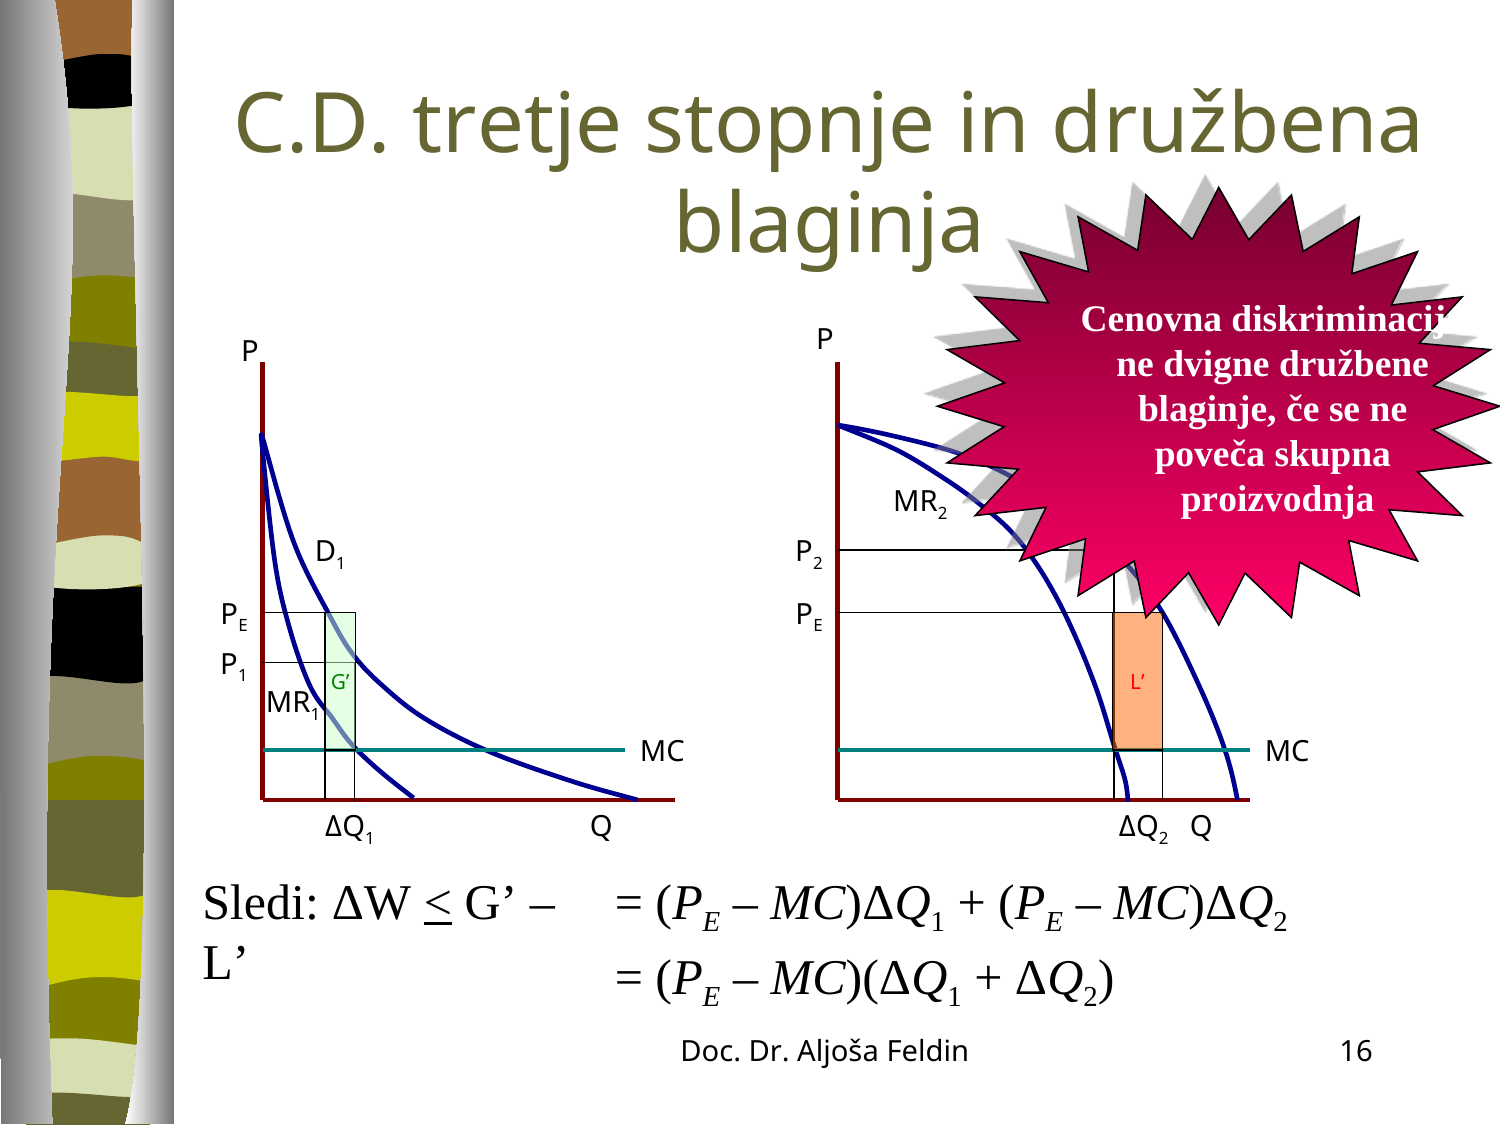

# C.D. tretje stopnje in družbena blaginja
Cenovna diskriminacija
ne dvigne družbene
blaginje, če se ne
poveča skupna
proizvodnja
P
P
D2
MR2
D1
P2
PE
PE
G’
L’
P1
MR1
MC
MC
ΔQ1
Q
ΔQ2
Q
Sledi: ΔW < G’ – L’
= (PE – MC)ΔQ1 + (PE – MC)ΔQ2
= (PE – MC)(ΔQ1 + ΔQ2)
Doc. Dr. Aljoša Feldin